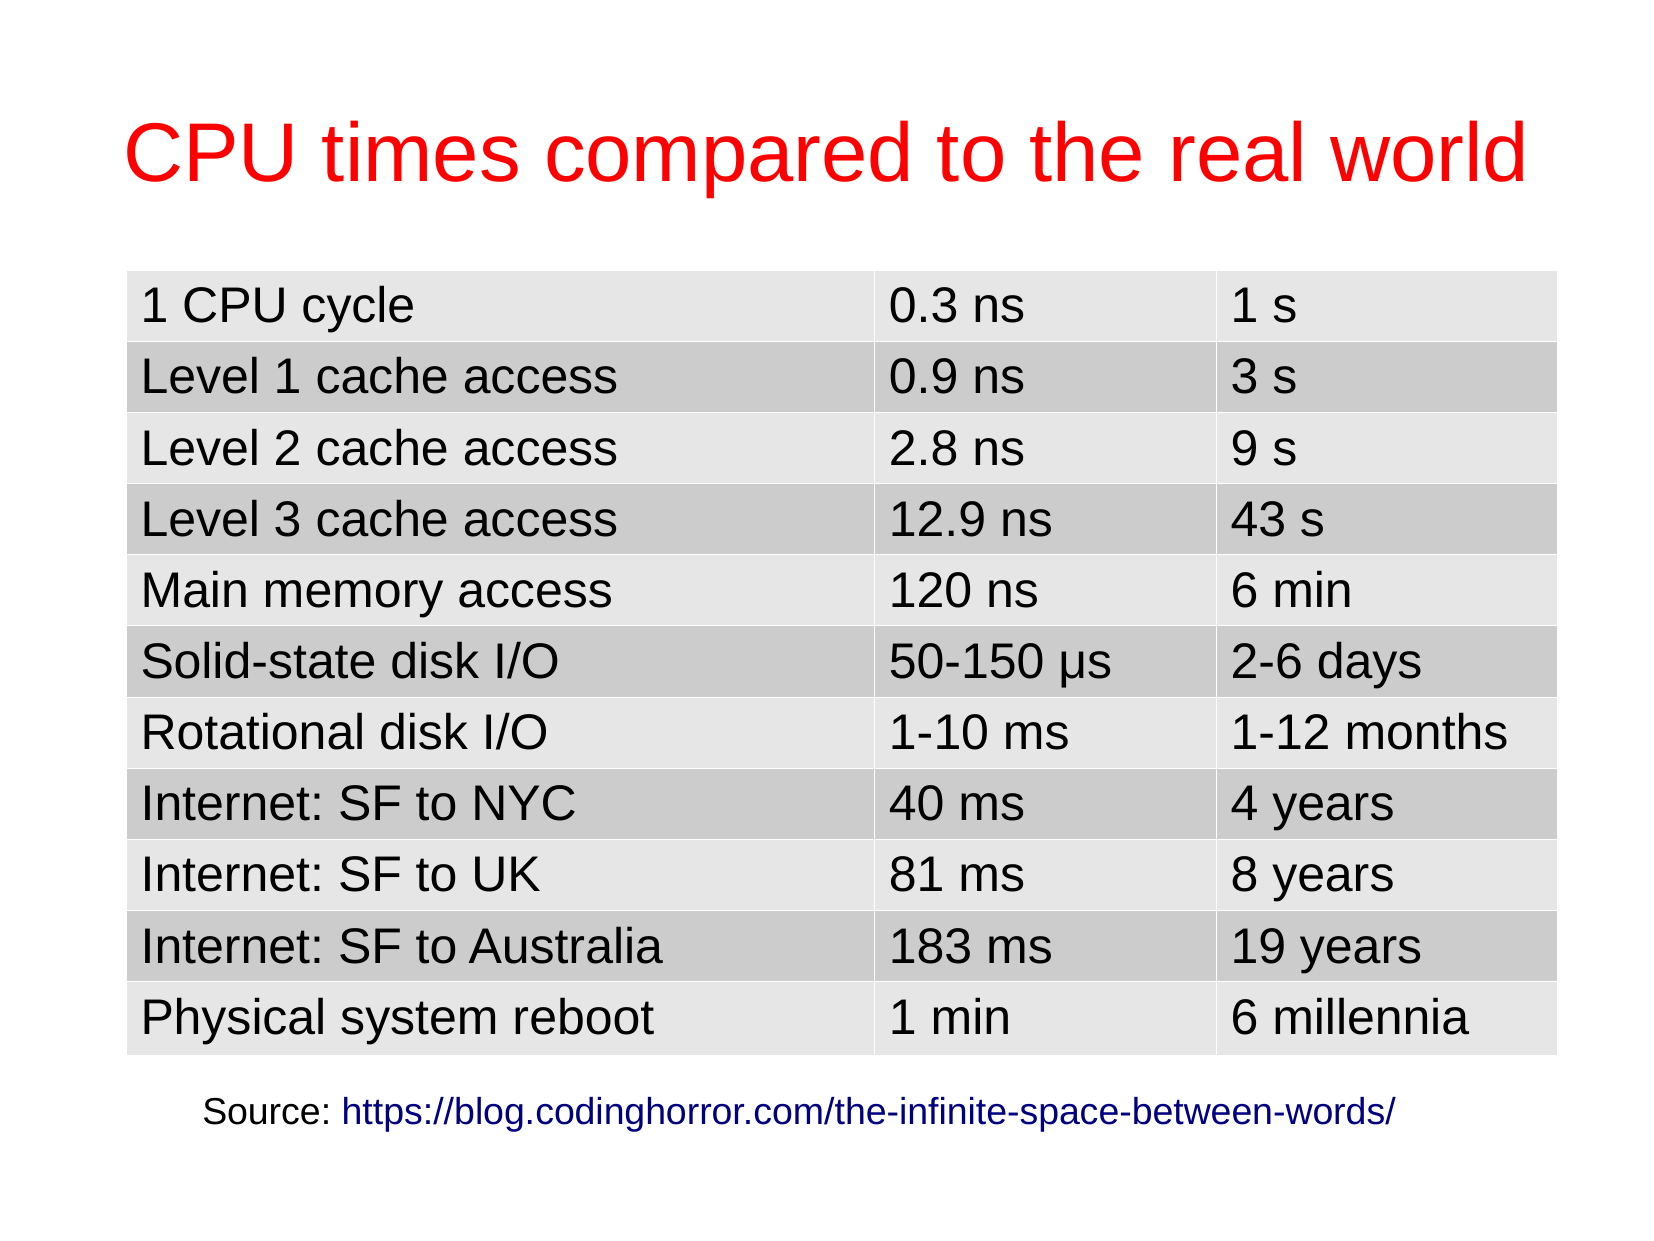

# CPU times compared to the real world
| 1 CPU cycle | 0.3 ns | 1 s |
| --- | --- | --- |
| Level 1 cache access | 0.9 ns | 3 s |
| Level 2 cache access | 2.8 ns | 9 s |
| Level 3 cache access | 12.9 ns | 43 s |
| Main memory access | 120 ns | 6 min |
| Solid-state disk I/O | 50-150 μs | 2-6 days |
| Rotational disk I/O | 1-10 ms | 1-12 months |
| Internet: SF to NYC | 40 ms | 4 years |
| Internet: SF to UK | 81 ms | 8 years |
| Internet: SF to Australia | 183 ms | 19 years |
| Physical system reboot | 1 min | 6 millennia |
Source: https://blog.codinghorror.com/the-infinite-space-between-words/